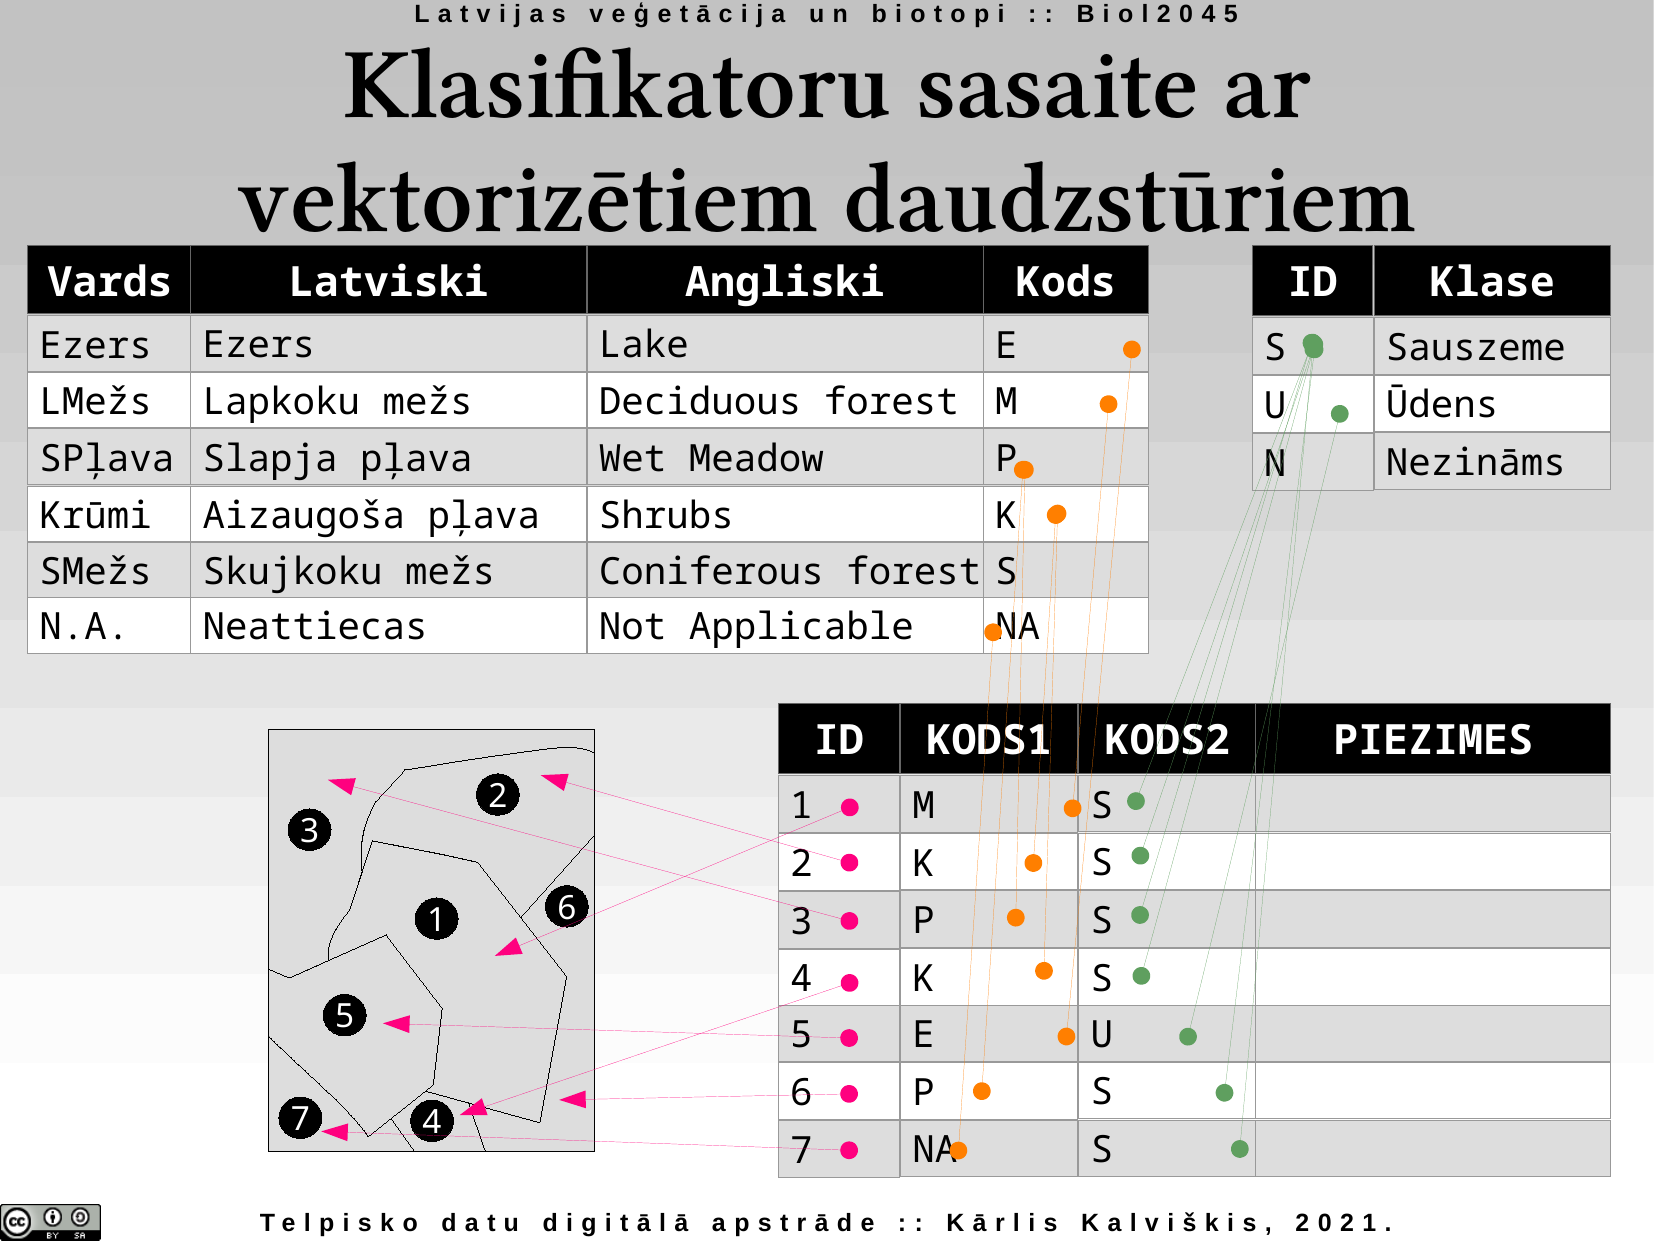

# Klasifikatoru sasaite ar vektorizētiem daudzstūriem
Vards
Latviski
Angliski
Kods
Ezers
Ezers
Lake
E
Lapkoku mežs
Deciduous forest
LMežs
M
SPļava
Slapja pļava
Wet Meadow
P
Krūmi
K
Aizaugoša pļava
Shrubs
SMežs
S
Skujkoku mežs
Coniferous forest
N.A.
NA
Neattiecas
Not Applicable
ID
Klase
Sauszeme
S
Ūdens
U
Nezināms
N
KODS2
PIEZIMES
ID
KODS1
S
M
1
S
K
2
S
P
3
S
K
4
U
E
5
S
P
6
S
NA
7
2
3
6
1
5
7
4